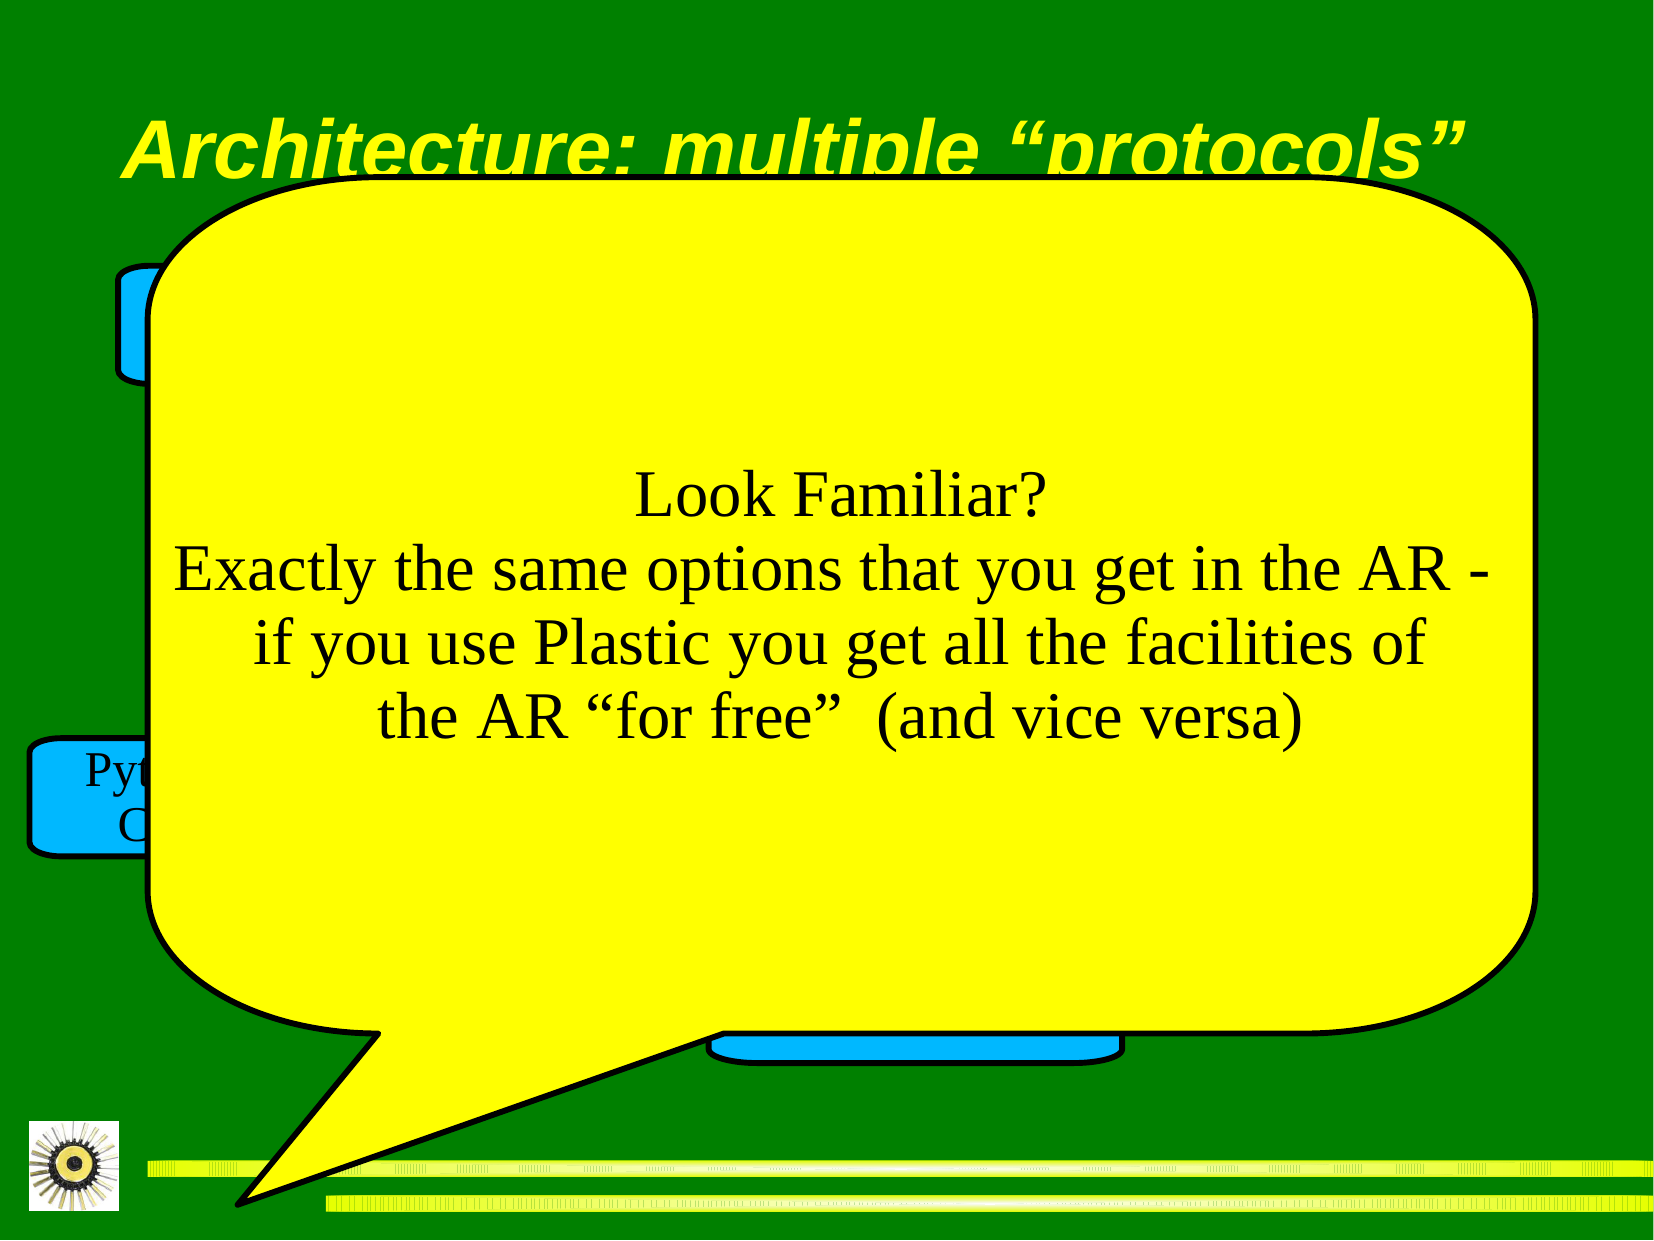

# Architecture: multiple “protocols”
Look Familiar?
Exactly the same options that you get in the AR -
if you use Plastic you get all the facilities of
the AR “for free” (and vice versa)
Java
rmi
R
html
rmi
Hub
html
xmlrpc
Python/
C++
Client
xmlrpc
Server
Python (cmdline)